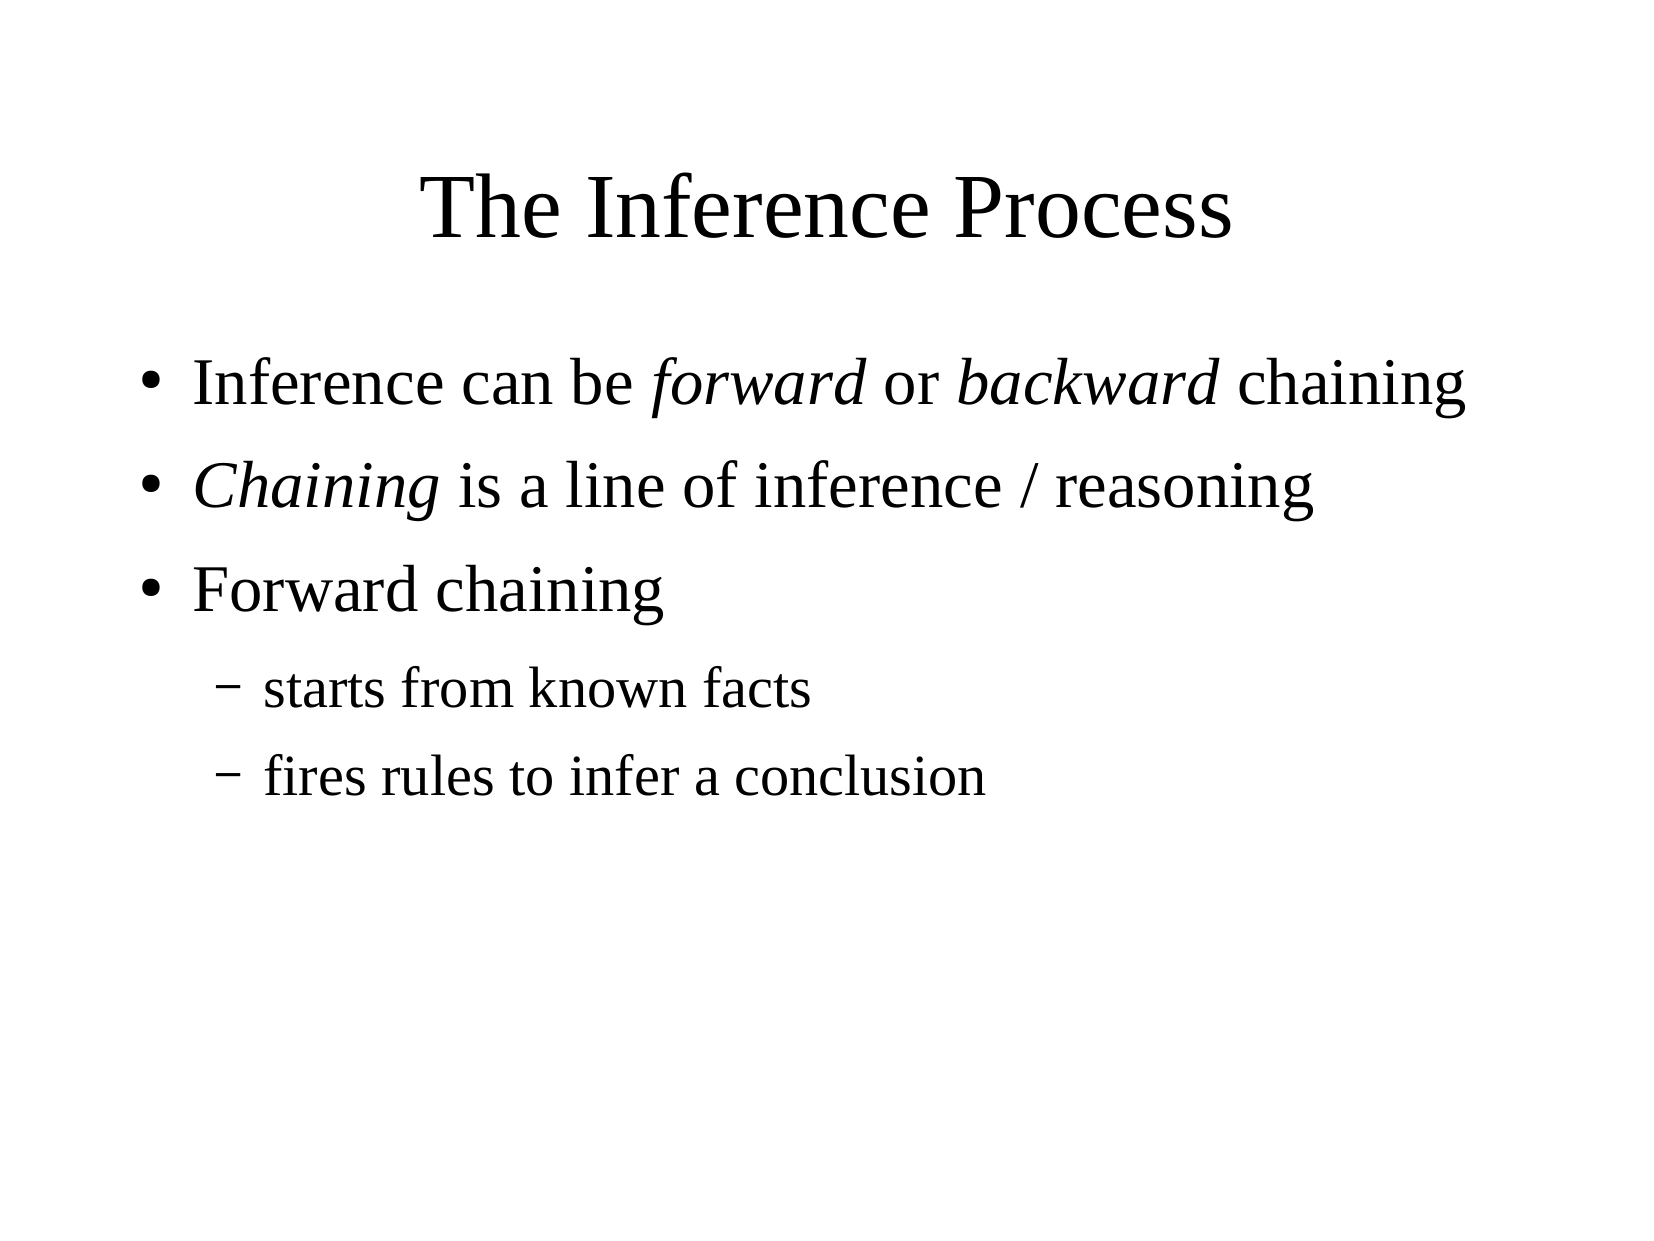

# The Inference Process
Inference can be forward or backward chaining
Chaining is a line of inference / reasoning
Forward chaining
starts from known facts
fires rules to infer a conclusion